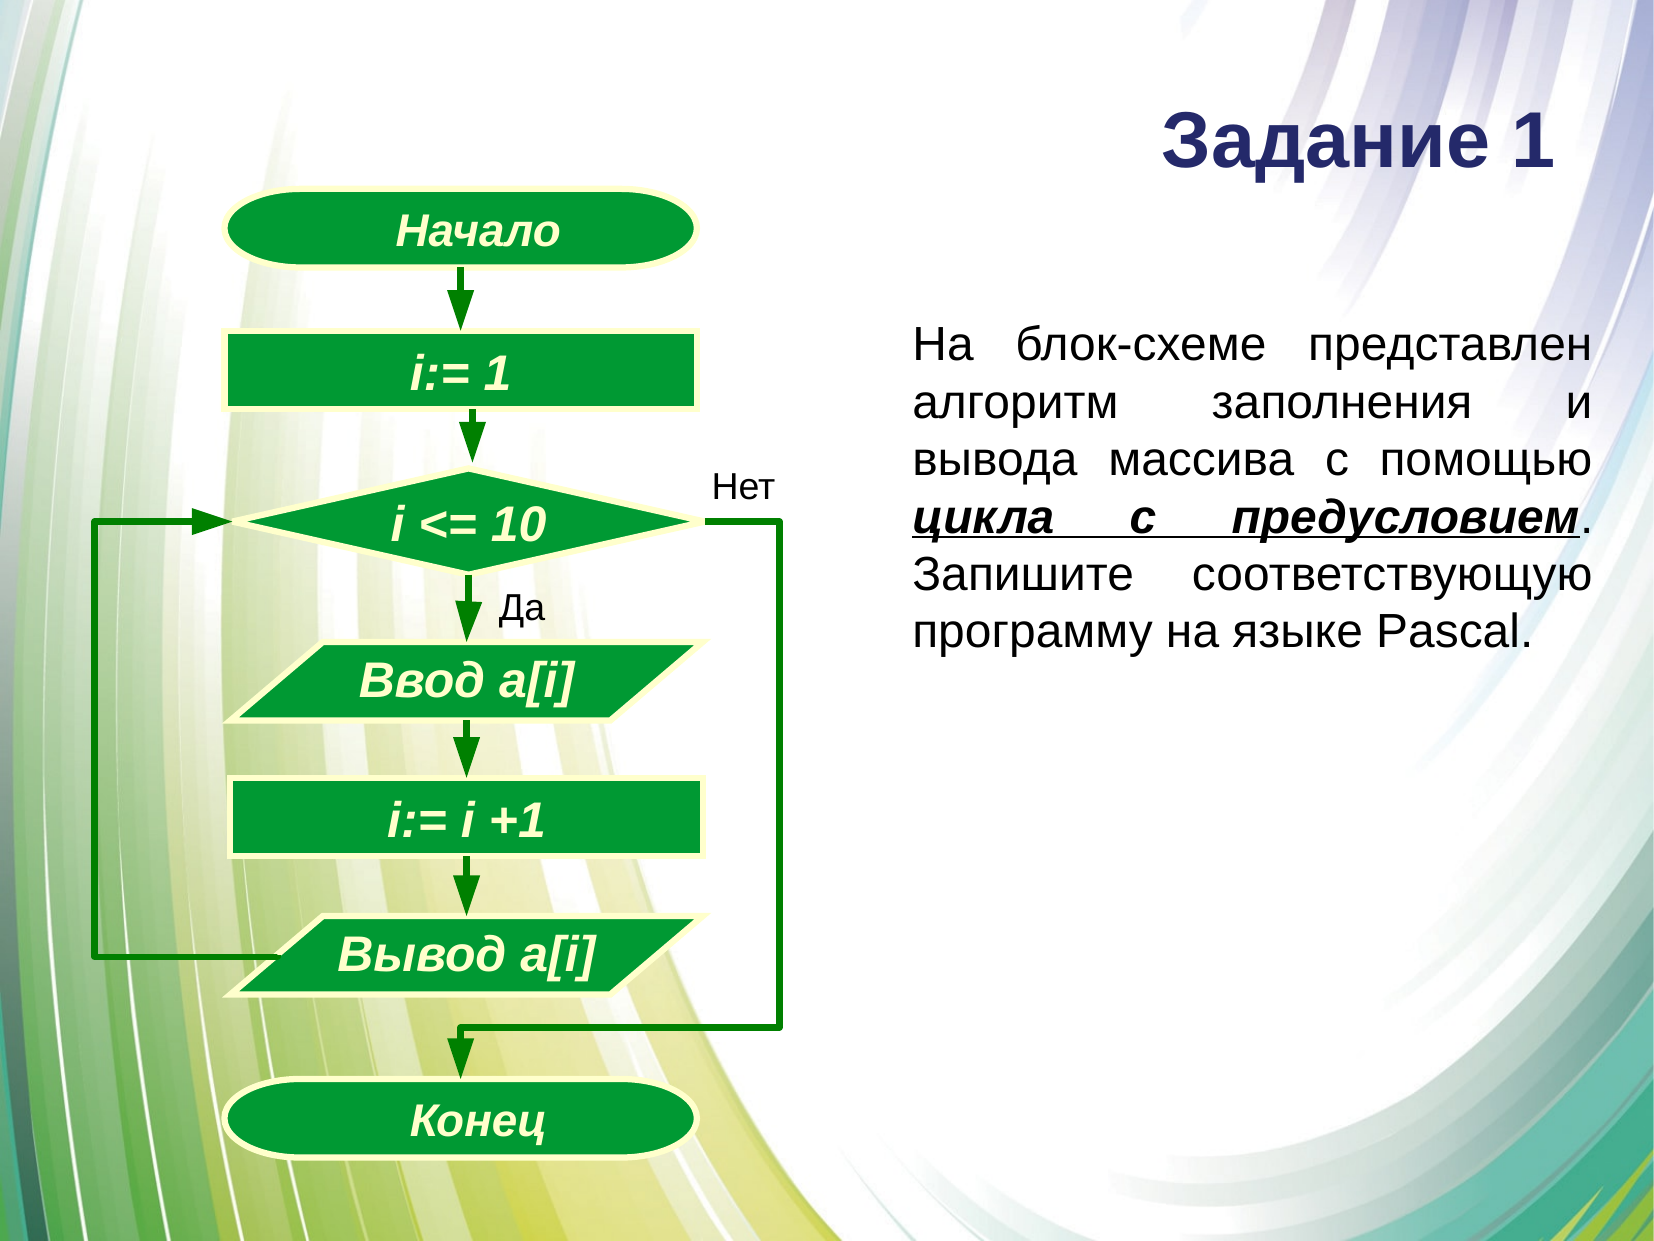

Задание 1
Начало
На блок-схеме представлен алгоритм заполнения и вывода массива с помощью цикла с предусловием. Запишите соответствующую программу на языке Pascal.
i:= 1
Нет
i <= 10
Да
Ввод a[i]
i:= i +1
Вывод a[i]
Конец